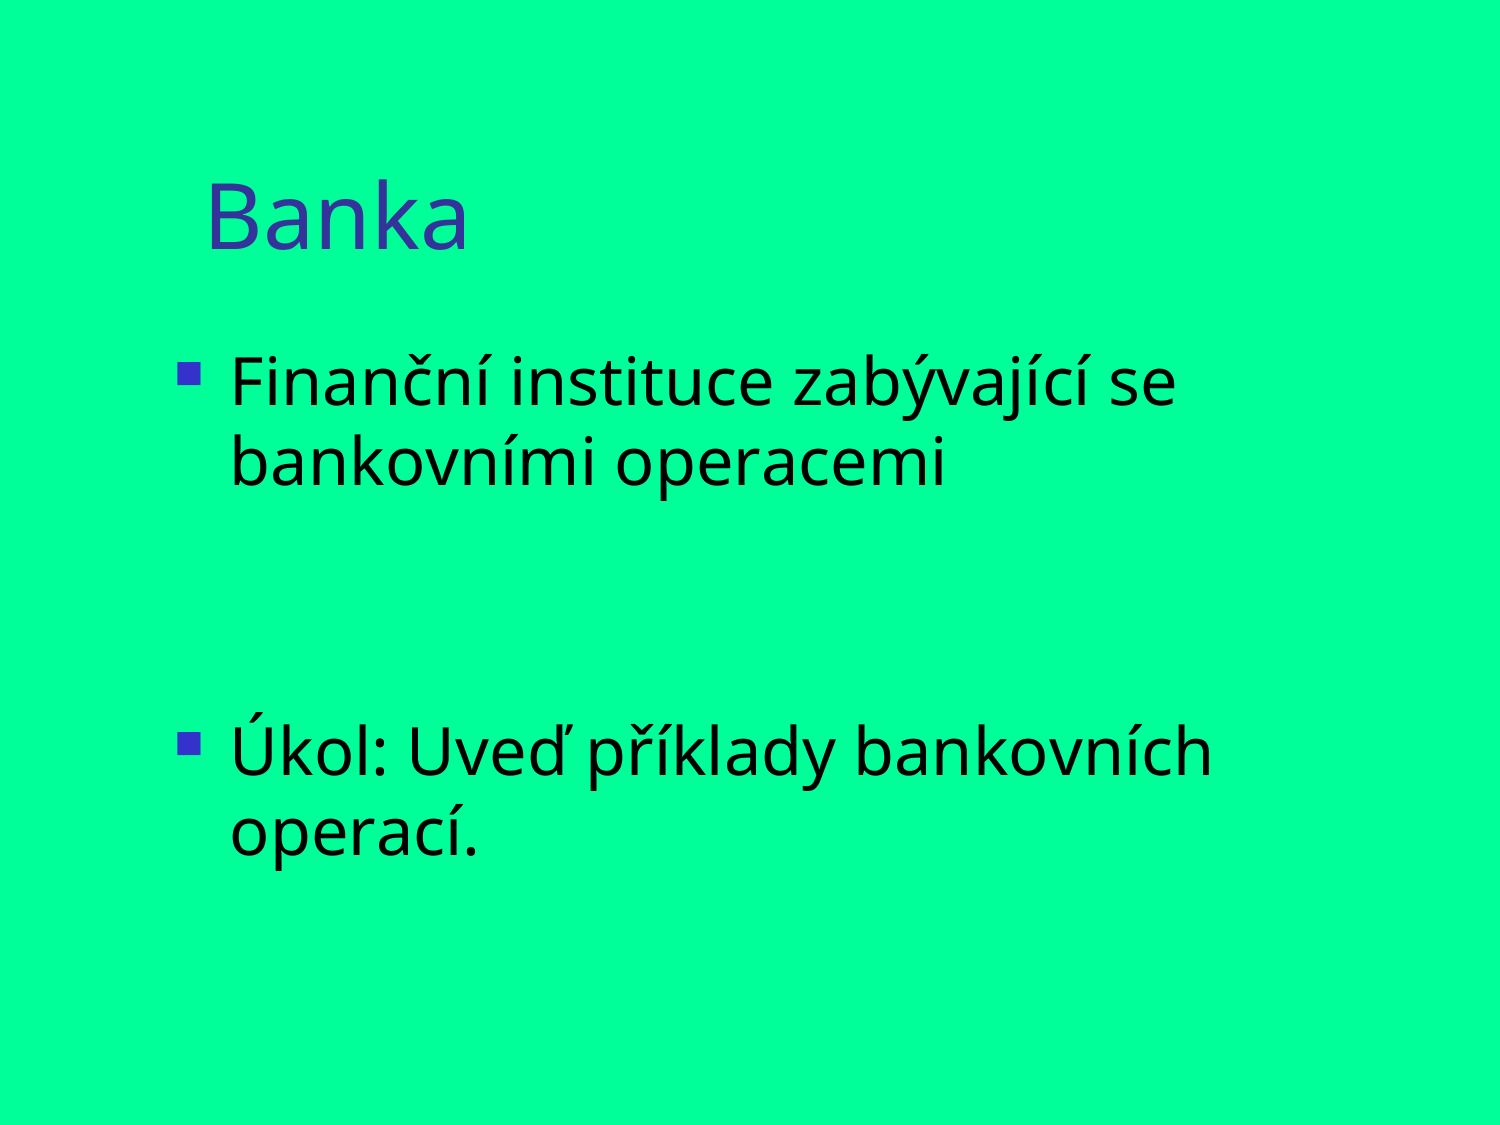

# Banka
Finanční instituce zabývající se bankovními operacemi
Úkol: Uveď příklady bankovních operací.